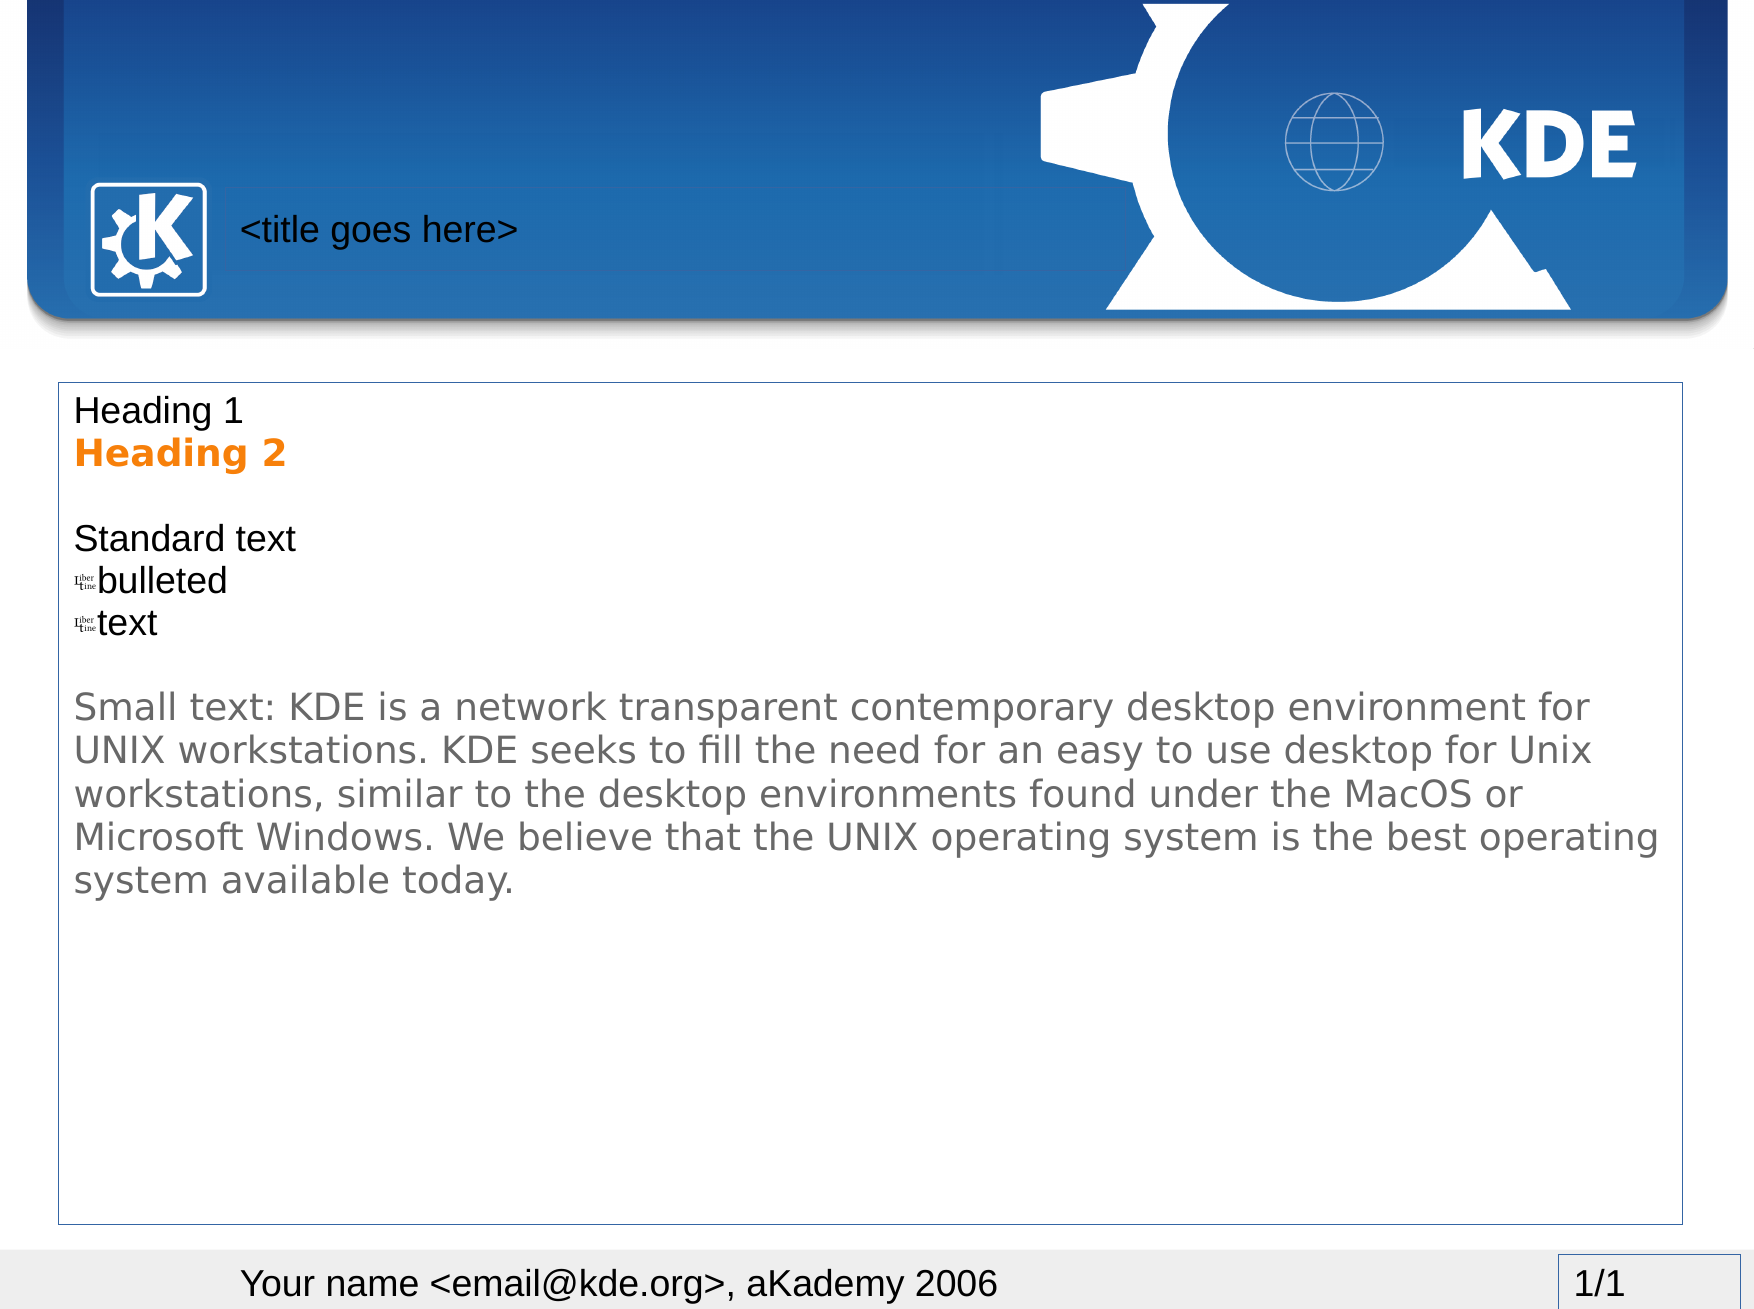

Heading 1
Heading 2
Standard text
bulleted
text
Small text: KDE is a network transparent contemporary desktop environment for UNIX workstations. KDE seeks to fill the need for an easy to use desktop for Unix workstations, similar to the desktop environments found under the MacOS or Microsoft Windows. We believe that the UNIX operating system is the best operating system available today.